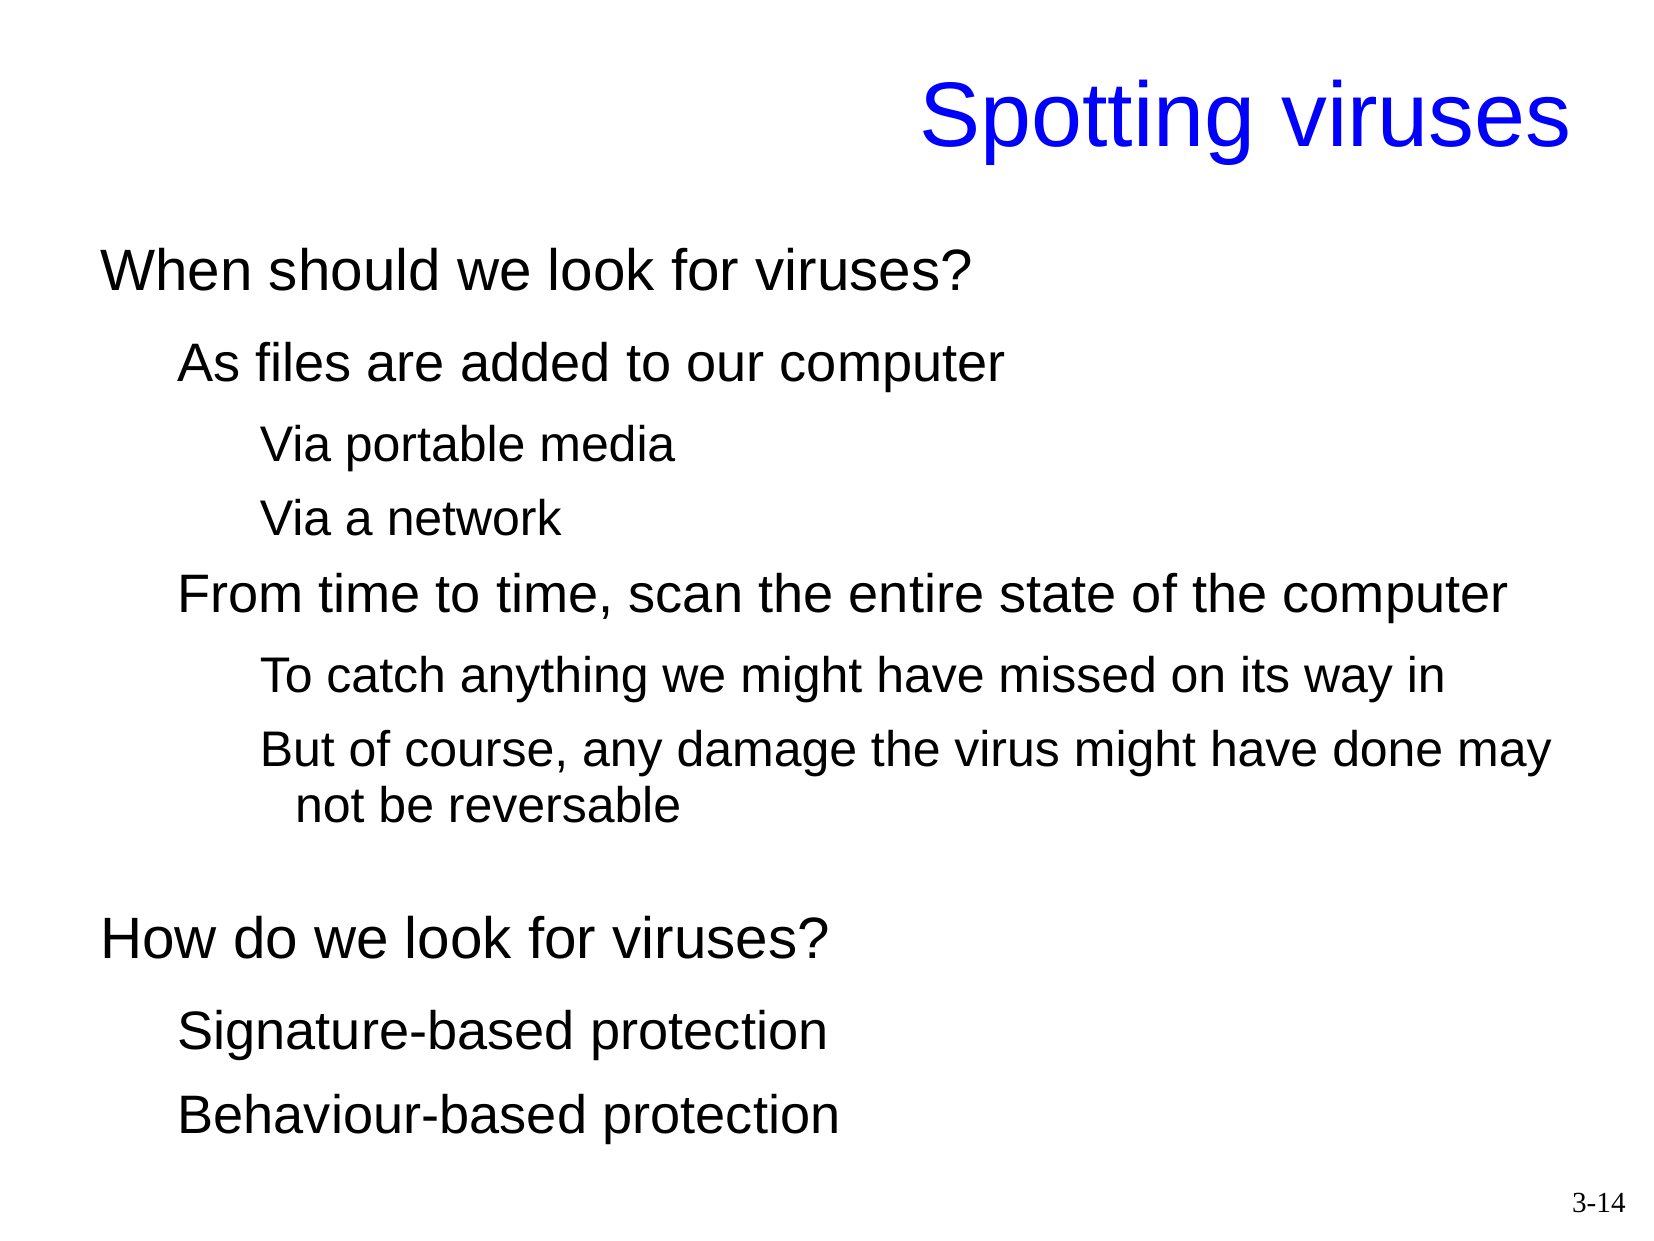

# Spotting viruses
When should we look for viruses?
As files are added to our computer
Via portable media
Via a network
From time to time, scan the entire state of the computer
To catch anything we might have missed on its way in
But of course, any damage the virus might have done may not be reversable
How do we look for viruses?
Signature-based protection
Behaviour-based protection